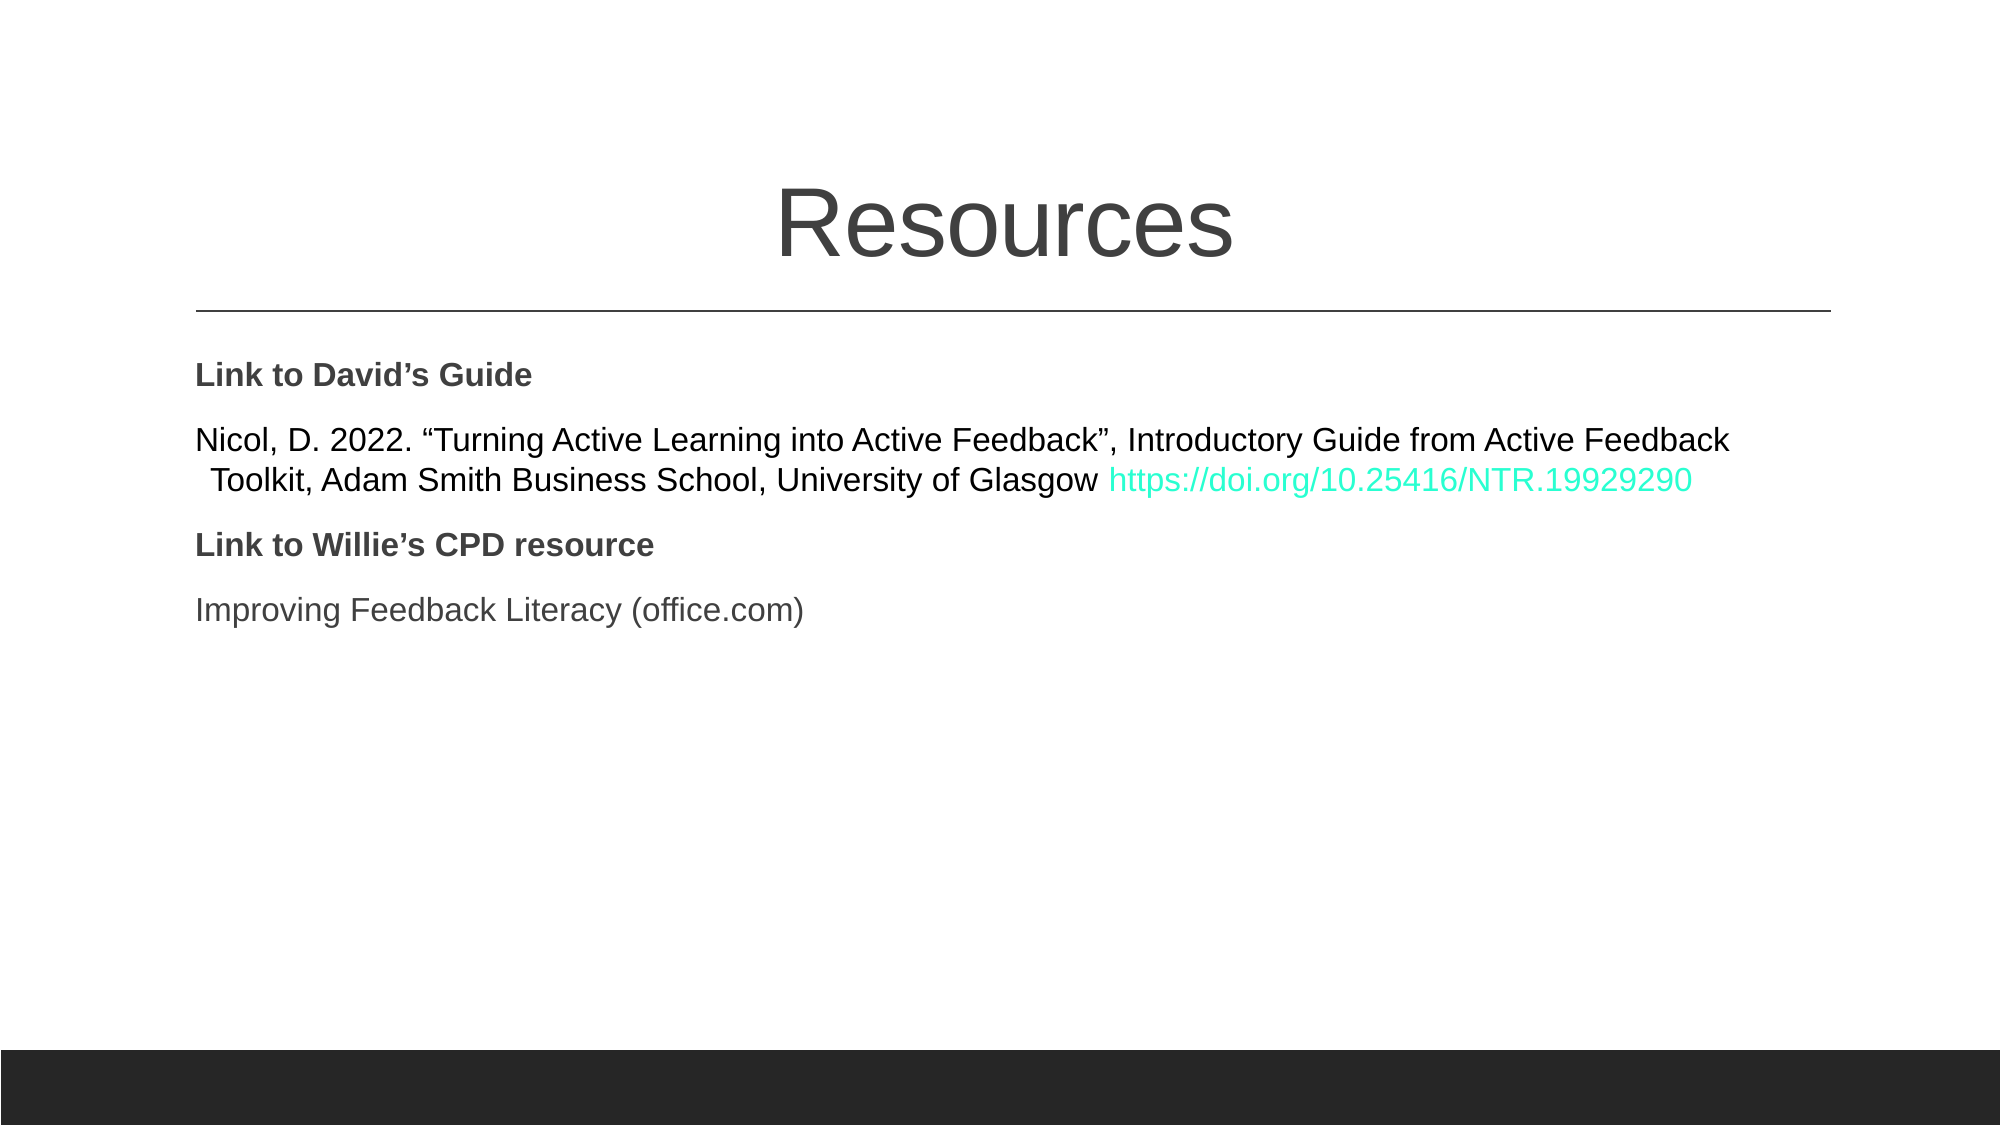

# Resources
Link to David’s Guide
Nicol, D. 2022. “Turning Active Learning into Active Feedback”, Introductory Guide from Active Feedback Toolkit, Adam Smith Business School, University of Glasgow https://doi.org/10.25416/NTR.19929290
Link to Willie’s CPD resource
Improving Feedback Literacy (office.com)